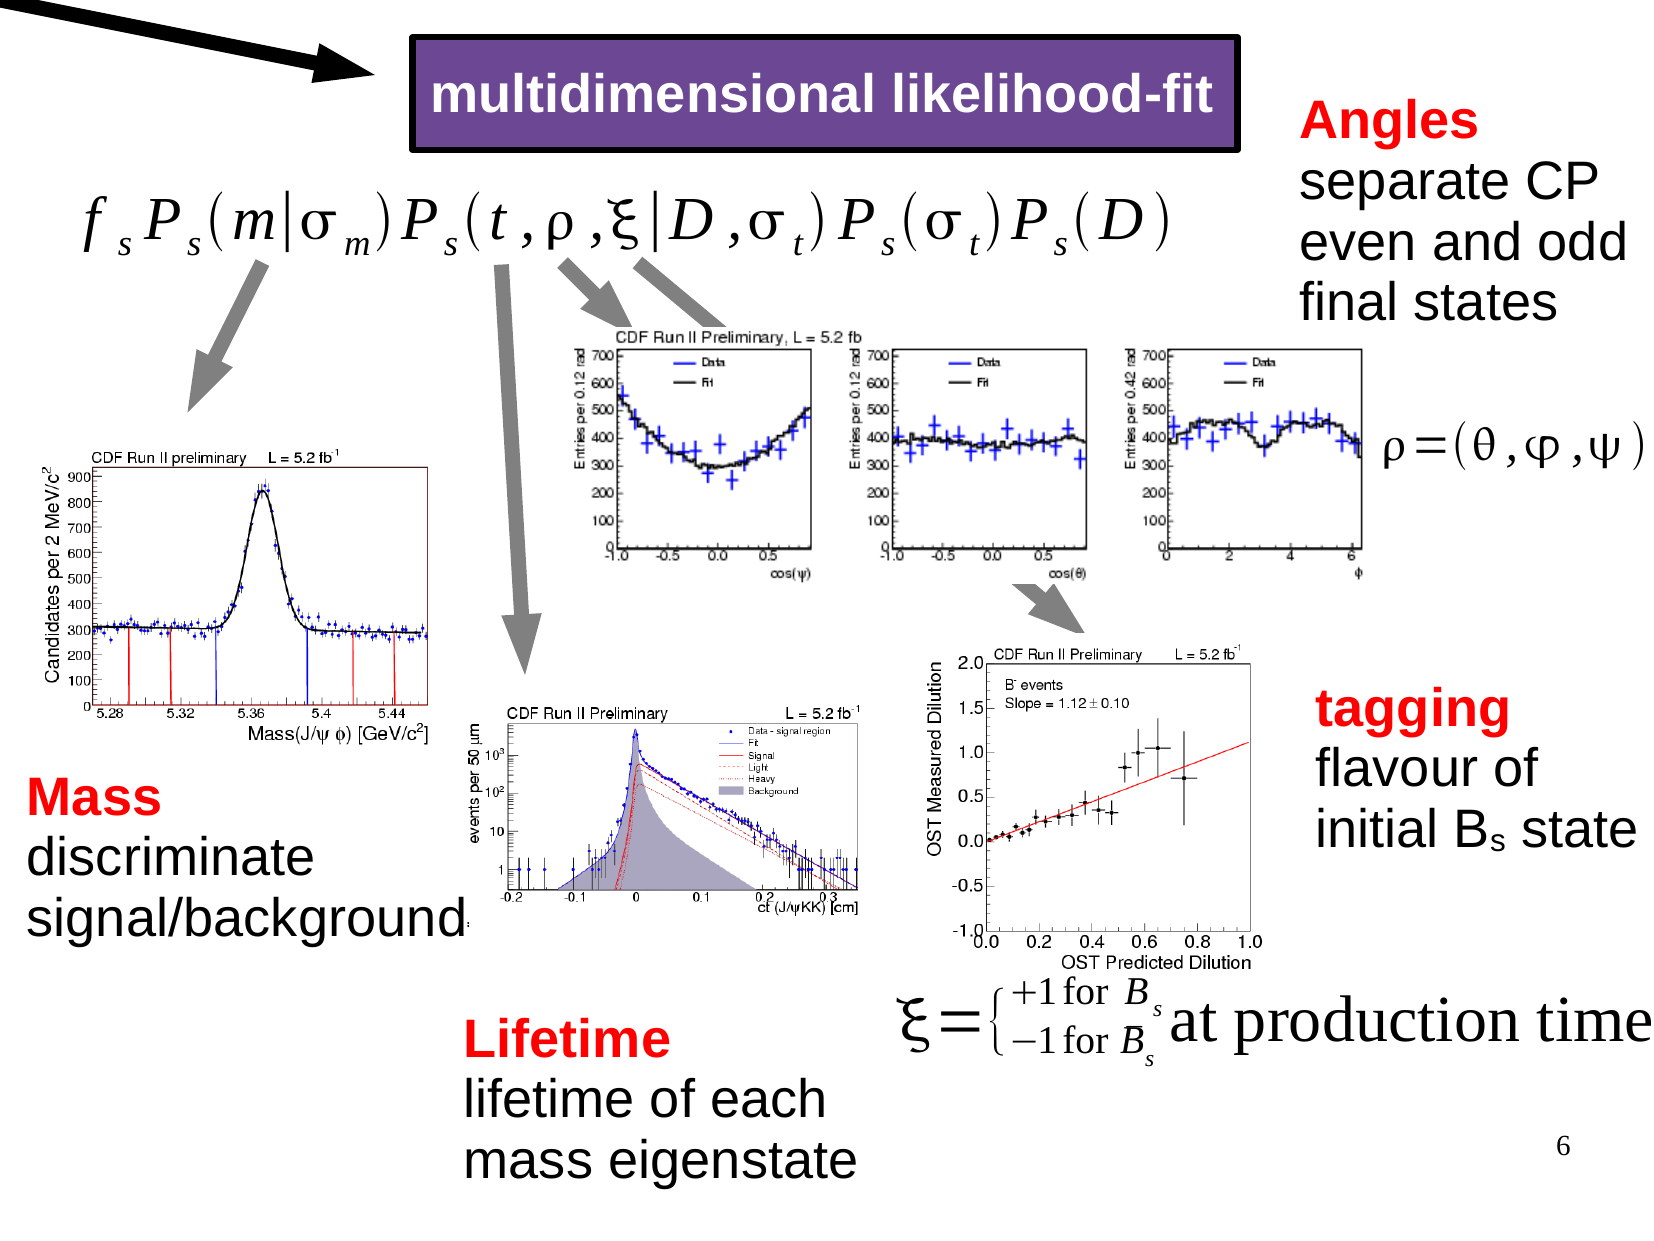

multidimensional likelihood-fit
Angles
separate CP even and odd final states
tagging
flavour of initial Bs state
Mass
discriminate signal/background
Lifetime
lifetime of each mass eigenstate
6